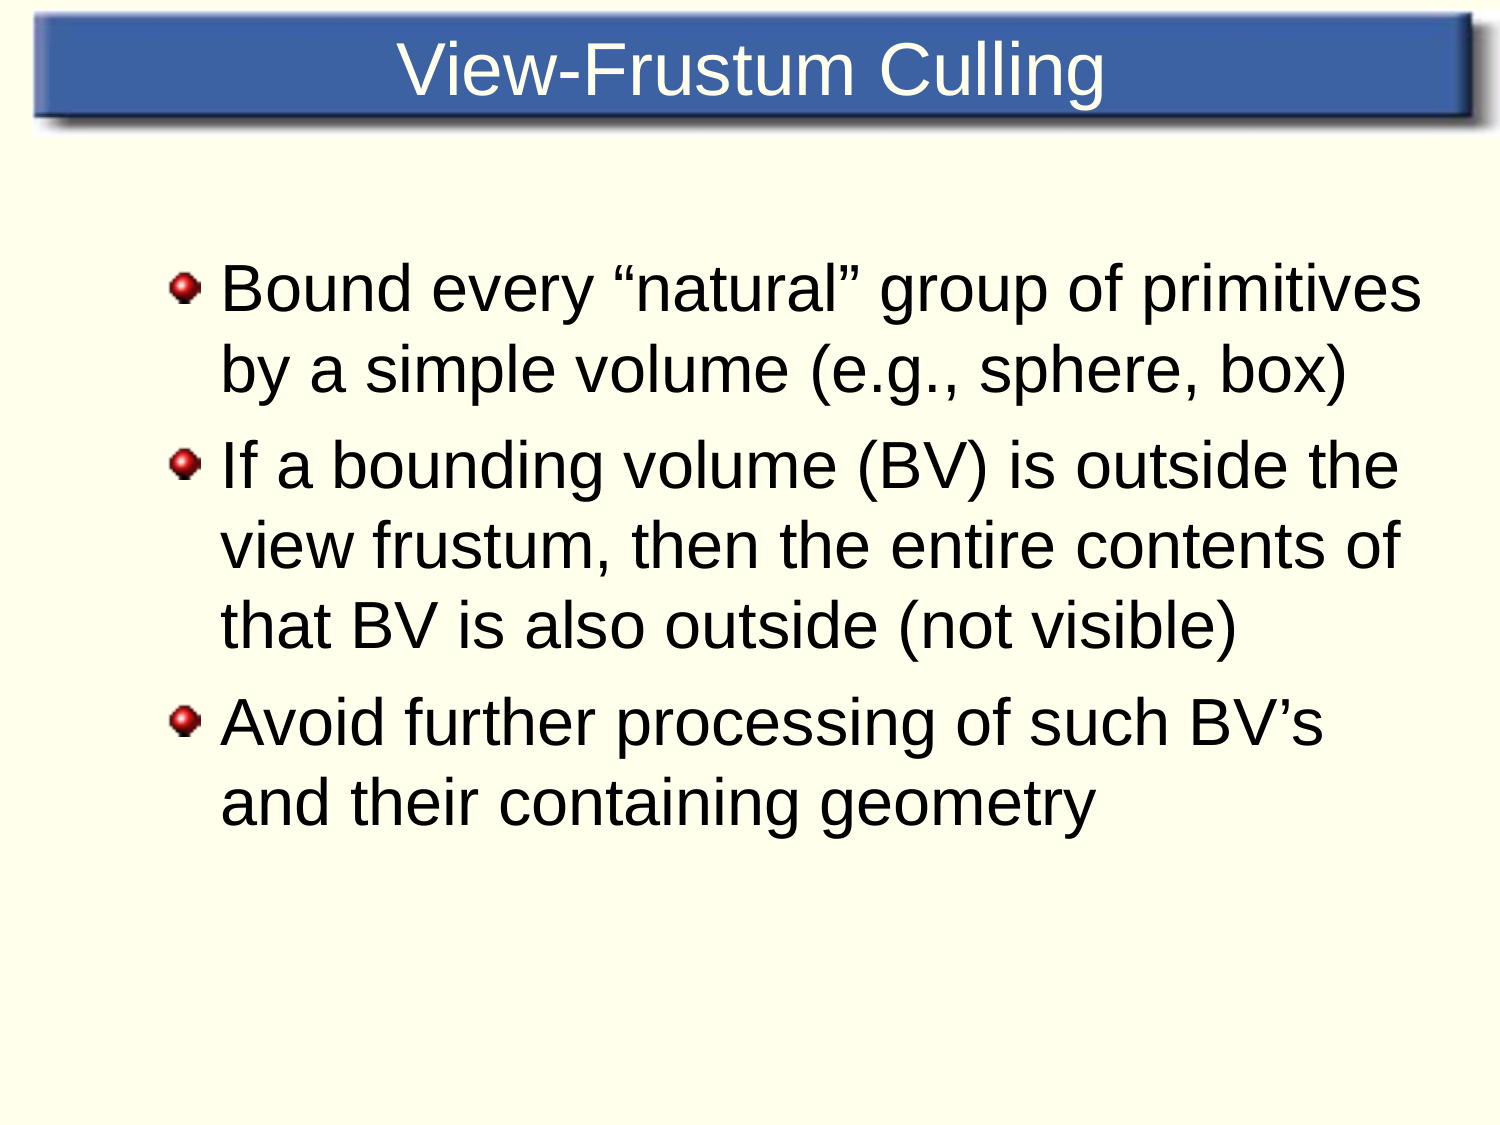

# View-Frustum Culling
Bound every “natural” group of primitives by a simple volume (e.g., sphere, box)
If a bounding volume (BV) is outside the view frustum, then the entire contents of that BV is also outside (not visible)
Avoid further processing of such BV’s and their containing geometry